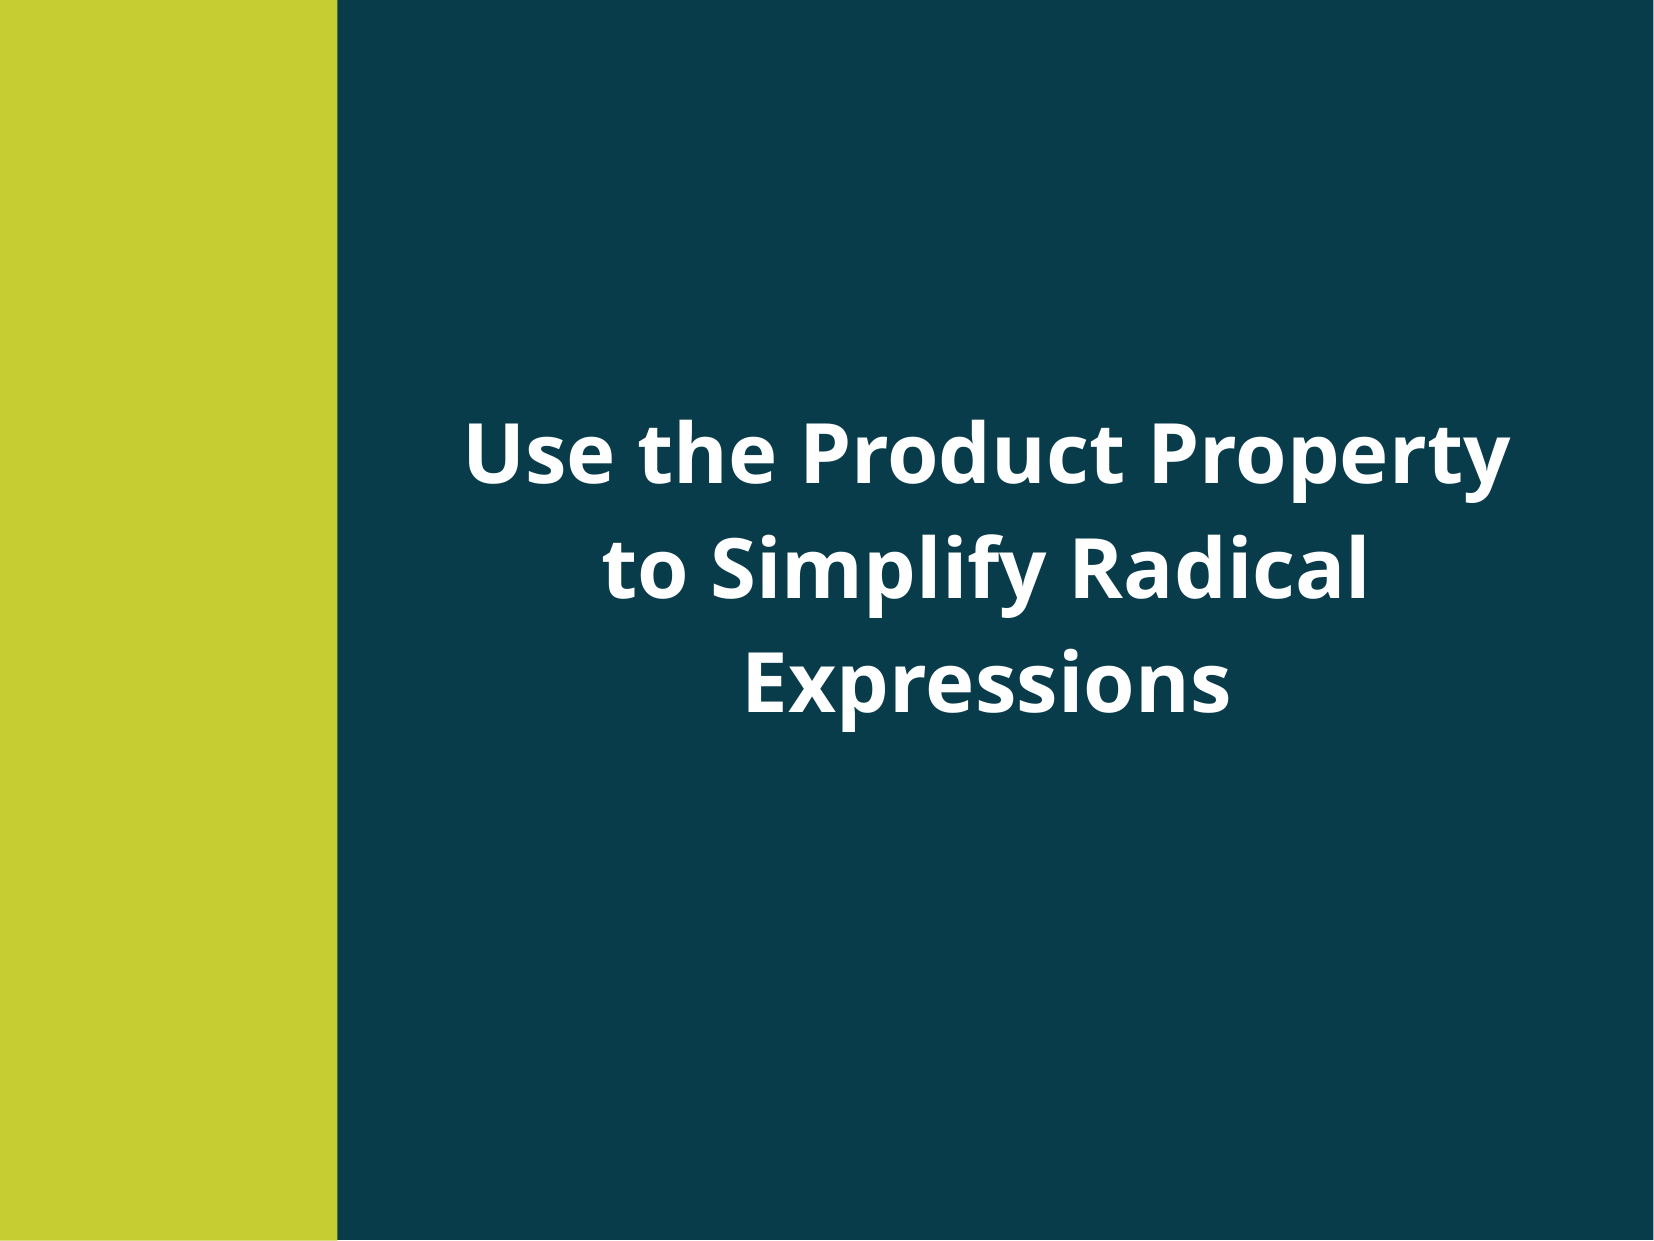

# Use the Product Property to Simplify Radical Expressions